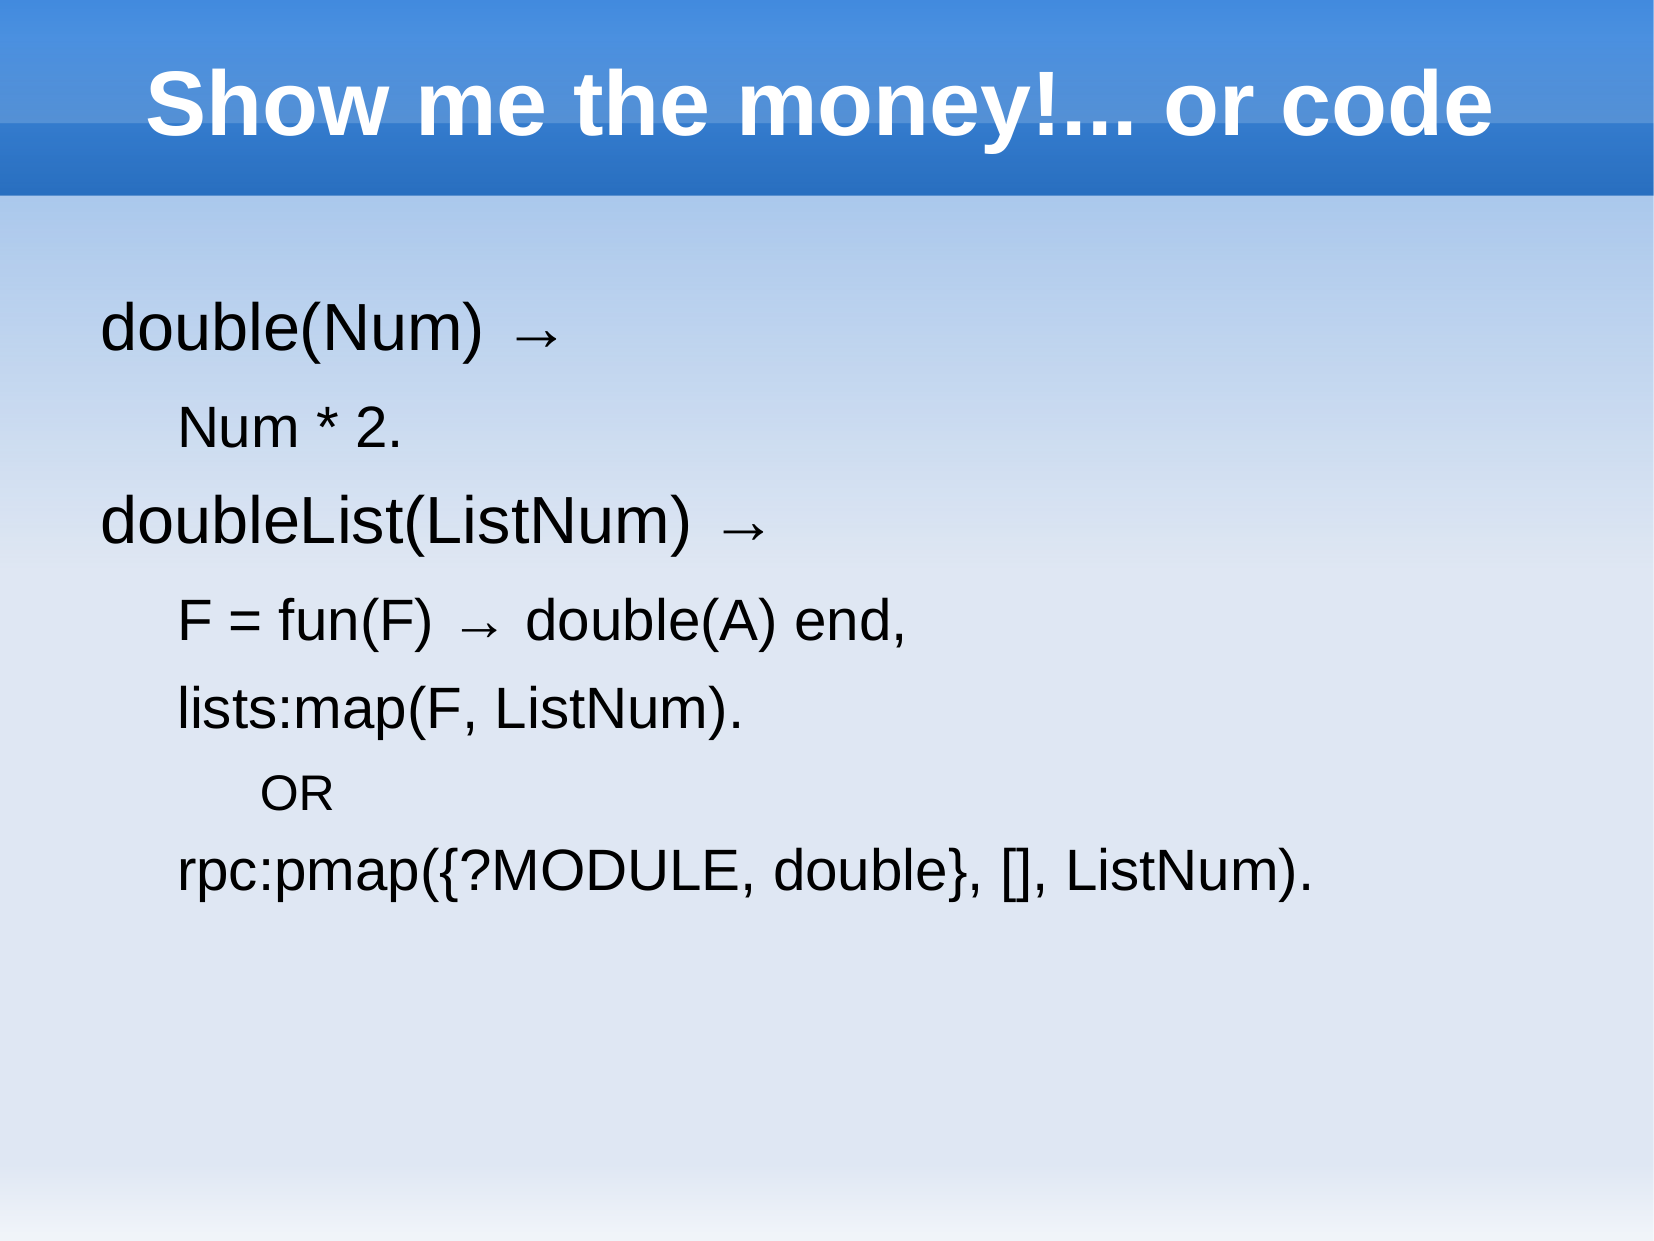

# Show me the money!... or code
double(Num) →
Num * 2.
doubleList(ListNum) →
F = fun(F) → double(A) end,
lists:map(F, ListNum).
OR
rpc:pmap({?MODULE, double}, [], ListNum).